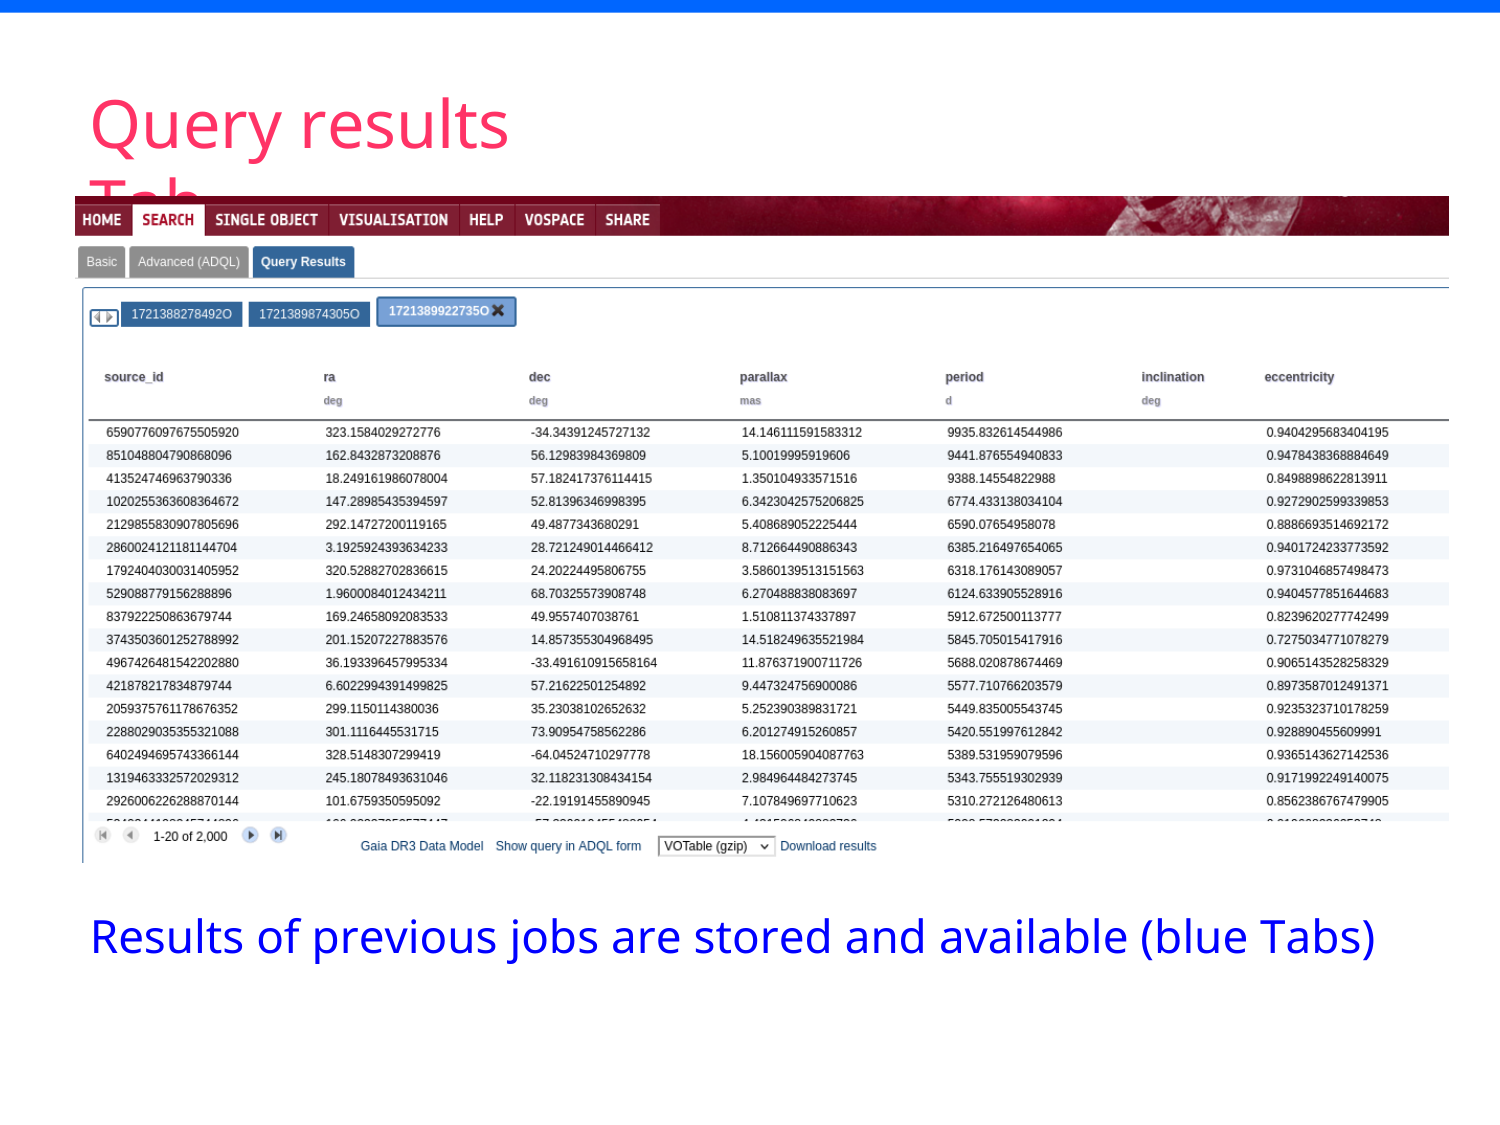

Query results Tab
Results of previous jobs are stored and available (blue Tabs)
20